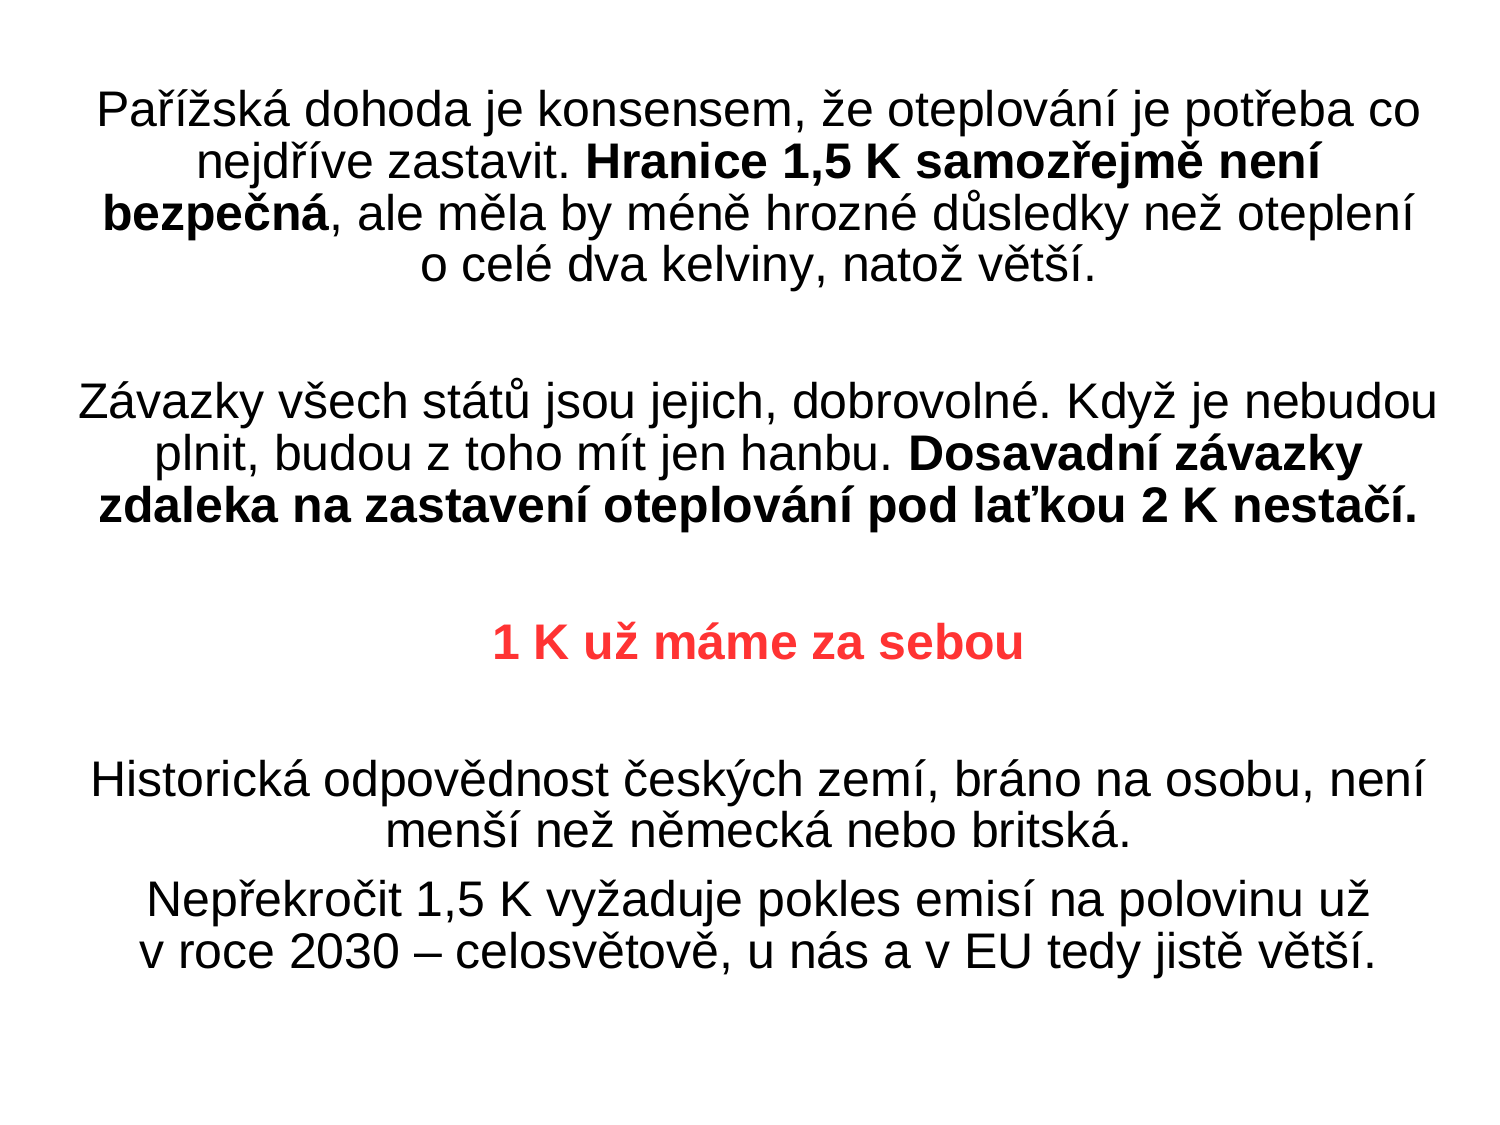

# Pařížská dohoda je konsensem, že oteplování je potřeba co nejdříve zastavit. Hranice 1,5 K samozřejmě není bezpečná, ale měla by méně hrozné důsledky než oteplení o celé dva kelviny, natož větší.
Závazky všech států jsou jejich, dobrovolné. Když je nebudou plnit, budou z toho mít jen hanbu. Dosavadní závazky zdaleka na zastavení oteplování pod laťkou 2 K nestačí.
1 K už máme za sebou
Historická odpovědnost českých zemí, bráno na osobu, není menší než německá nebo britská.
Nepřekročit 1,5 K vyžaduje pokles emisí na polovinu už v roce 2030 – celosvětově, u nás a v EU tedy jistě větší.